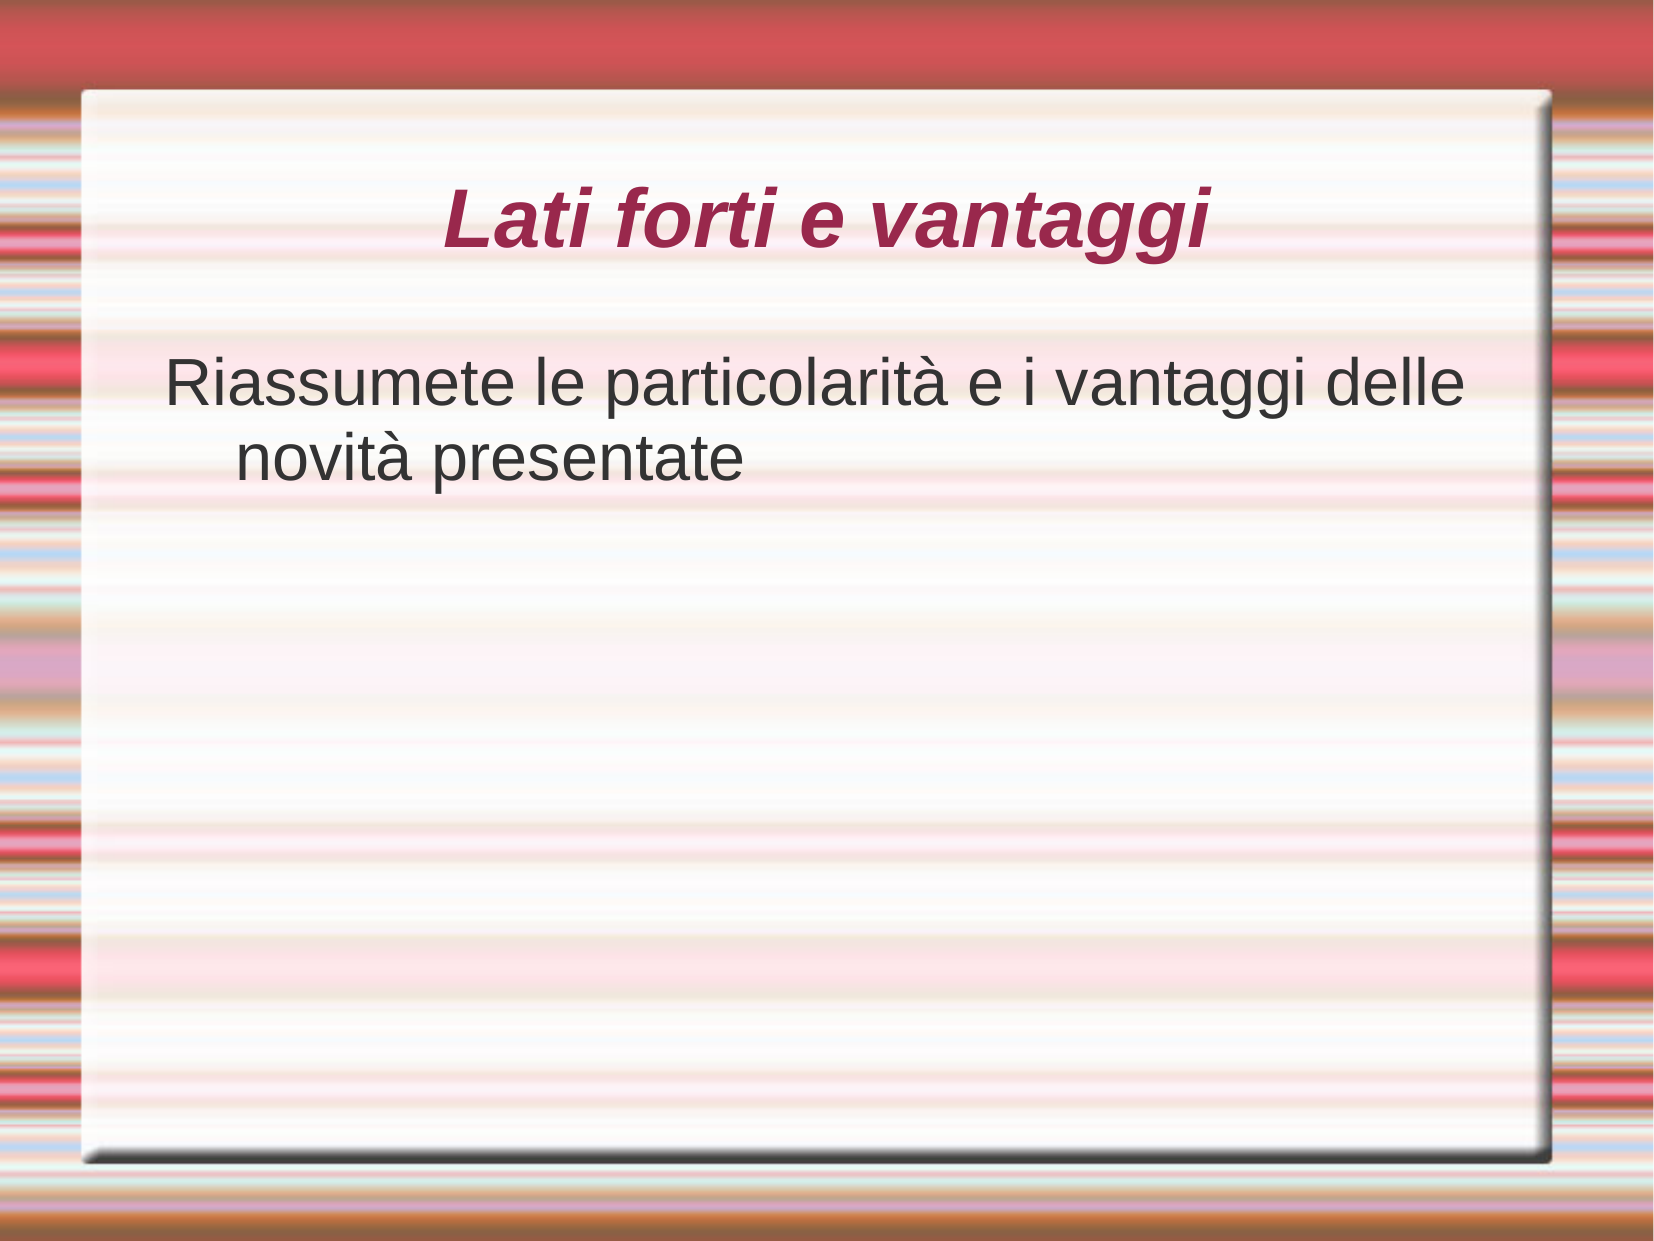

# Lati forti e vantaggi
Riassumete le particolarità e i vantaggi delle novità presentate